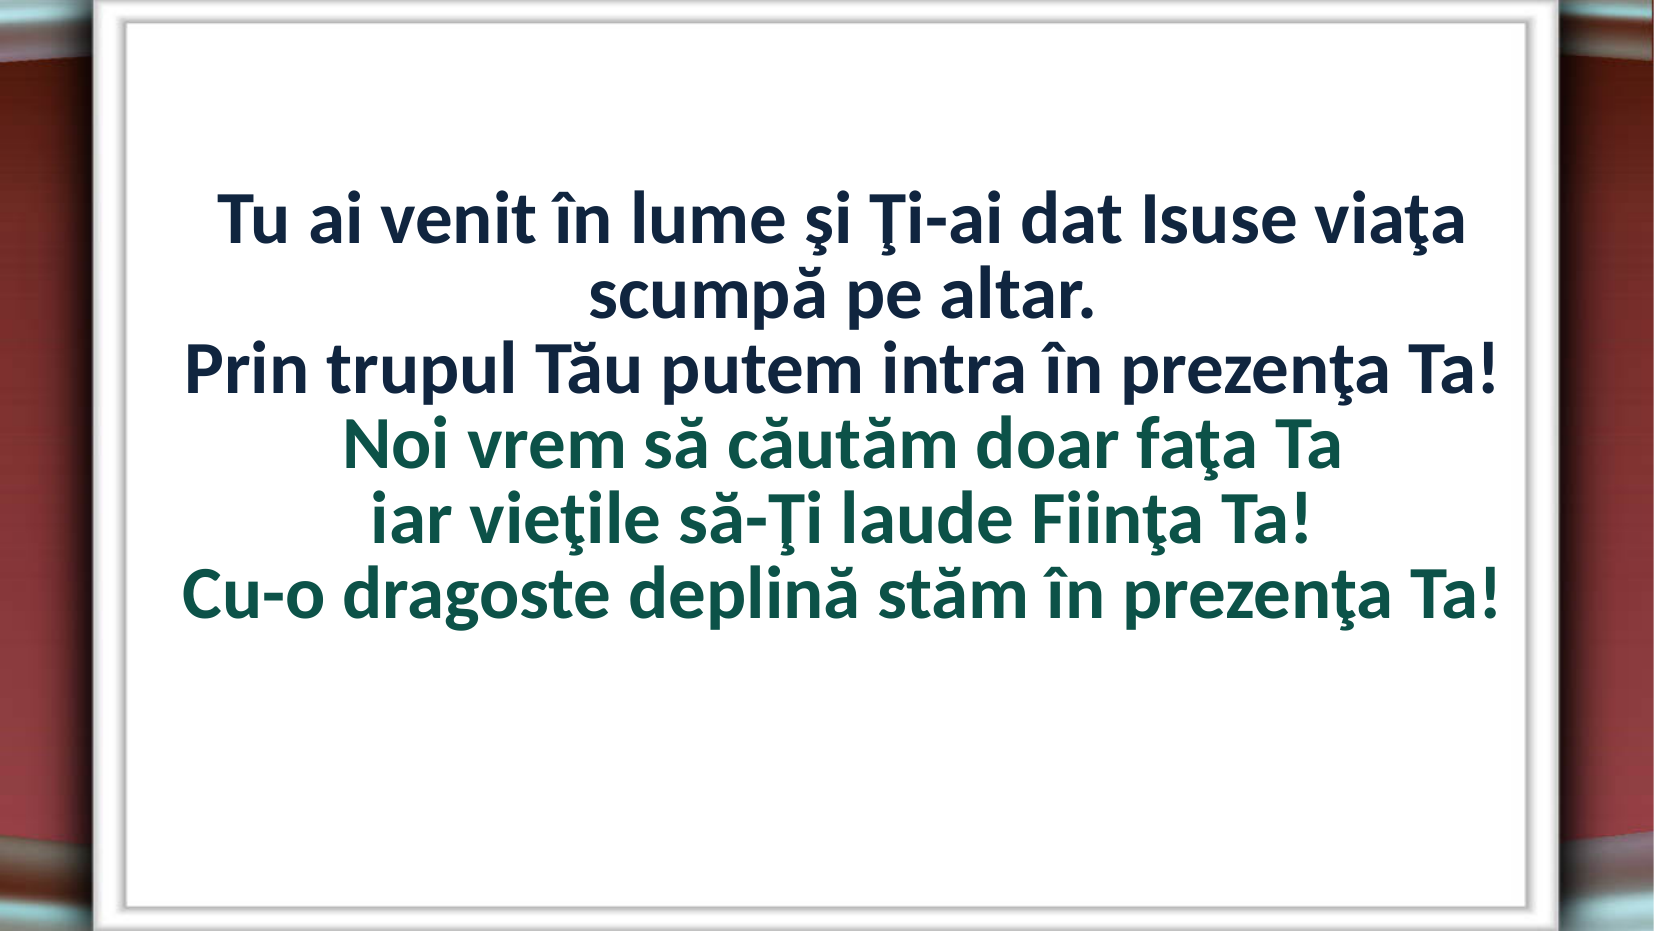

Tu ai venit în lume şi Ţi-ai dat Isuse viaţa scumpă pe altar.
Prin trupul Tău putem intra în prezenţa Ta!
Noi vrem să căutăm doar faţa Ta
iar vieţile să-Ţi laude Fiinţa Ta!
Cu-o dragoste deplină stăm în prezenţa Ta!